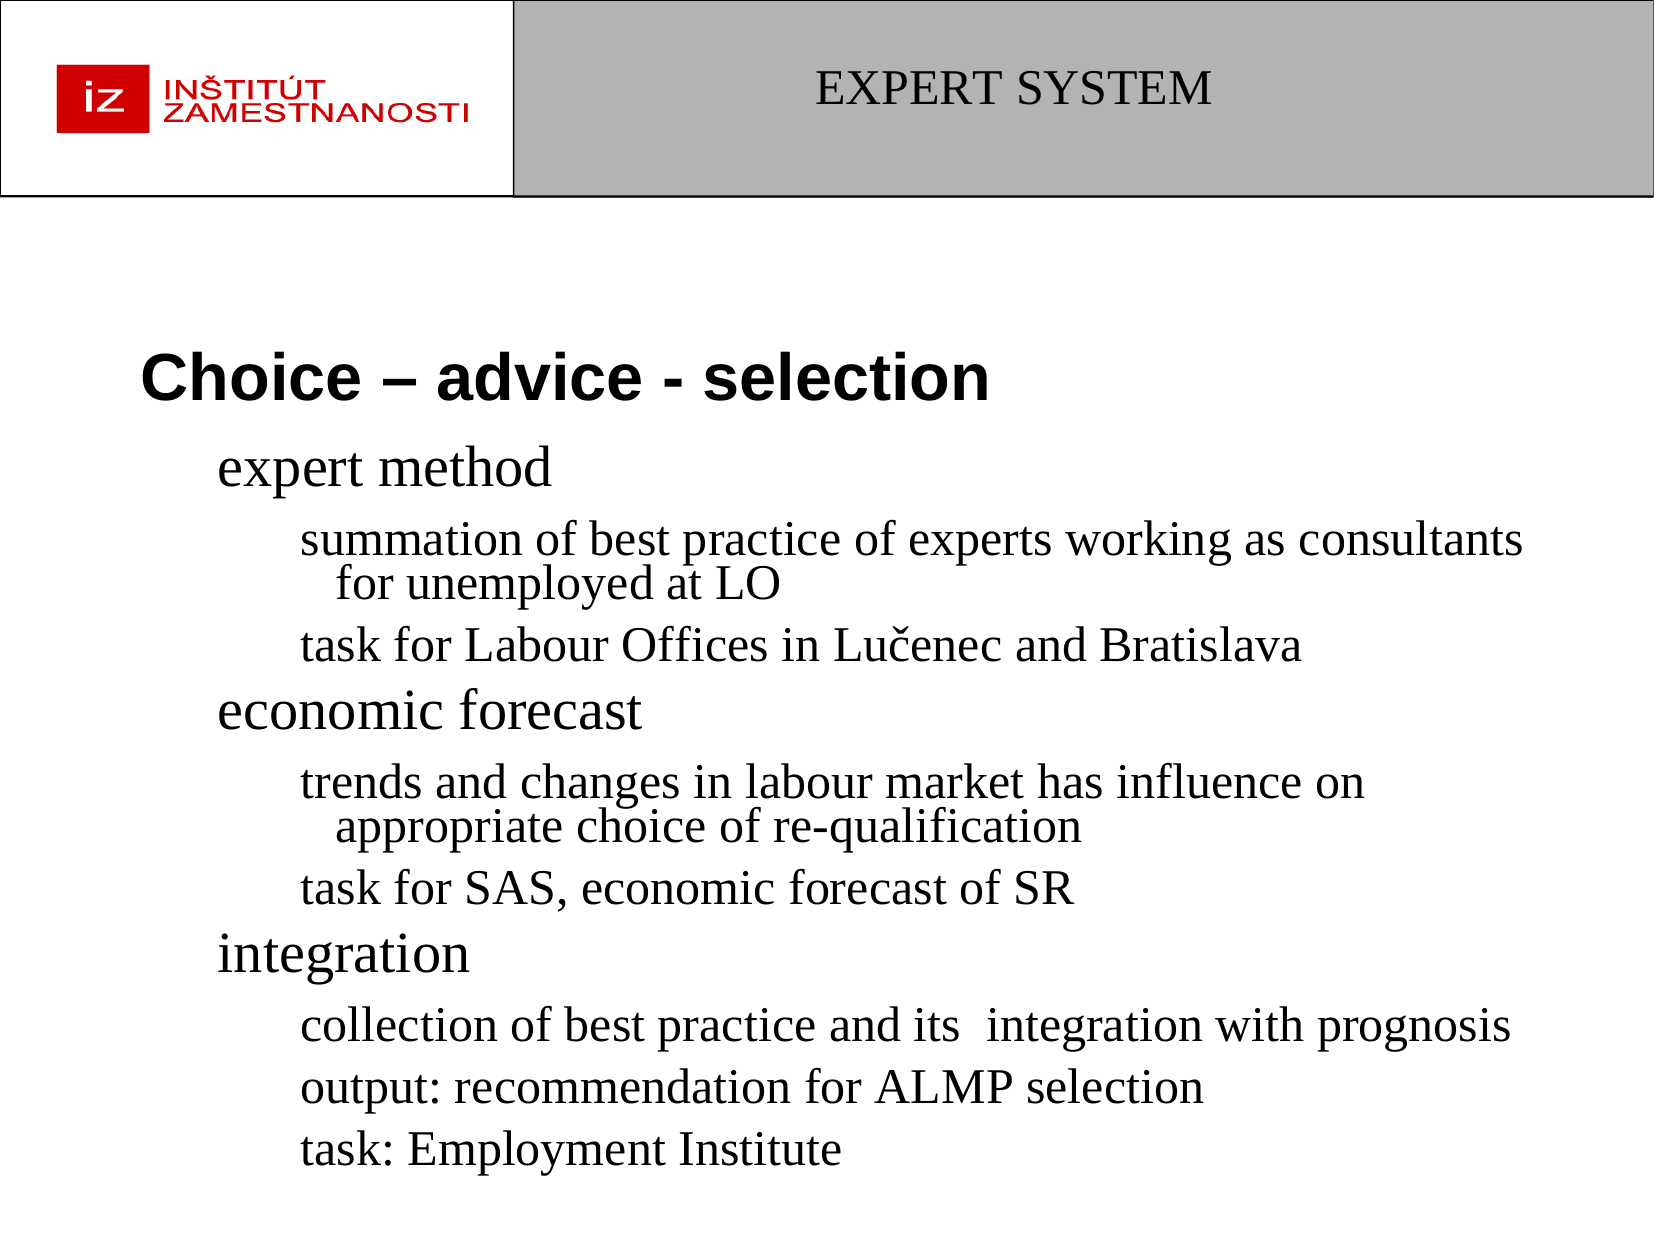

EXPERT SYSTEM
 EXPERTNÝ SYSTÉM
# Choice – advice - selection
expert method
summation of best practice of experts working as consultants for unemployed at LO
task for Labour Offices in Lučenec and Bratislava
economic forecast
trends and changes in labour market has influence on appropriate choice of re-qualification
task for SAS, economic forecast of SR
integration
collection of best practice and its integration with prognosis
output: recommendation for ALMP selection
task: Employment Institute